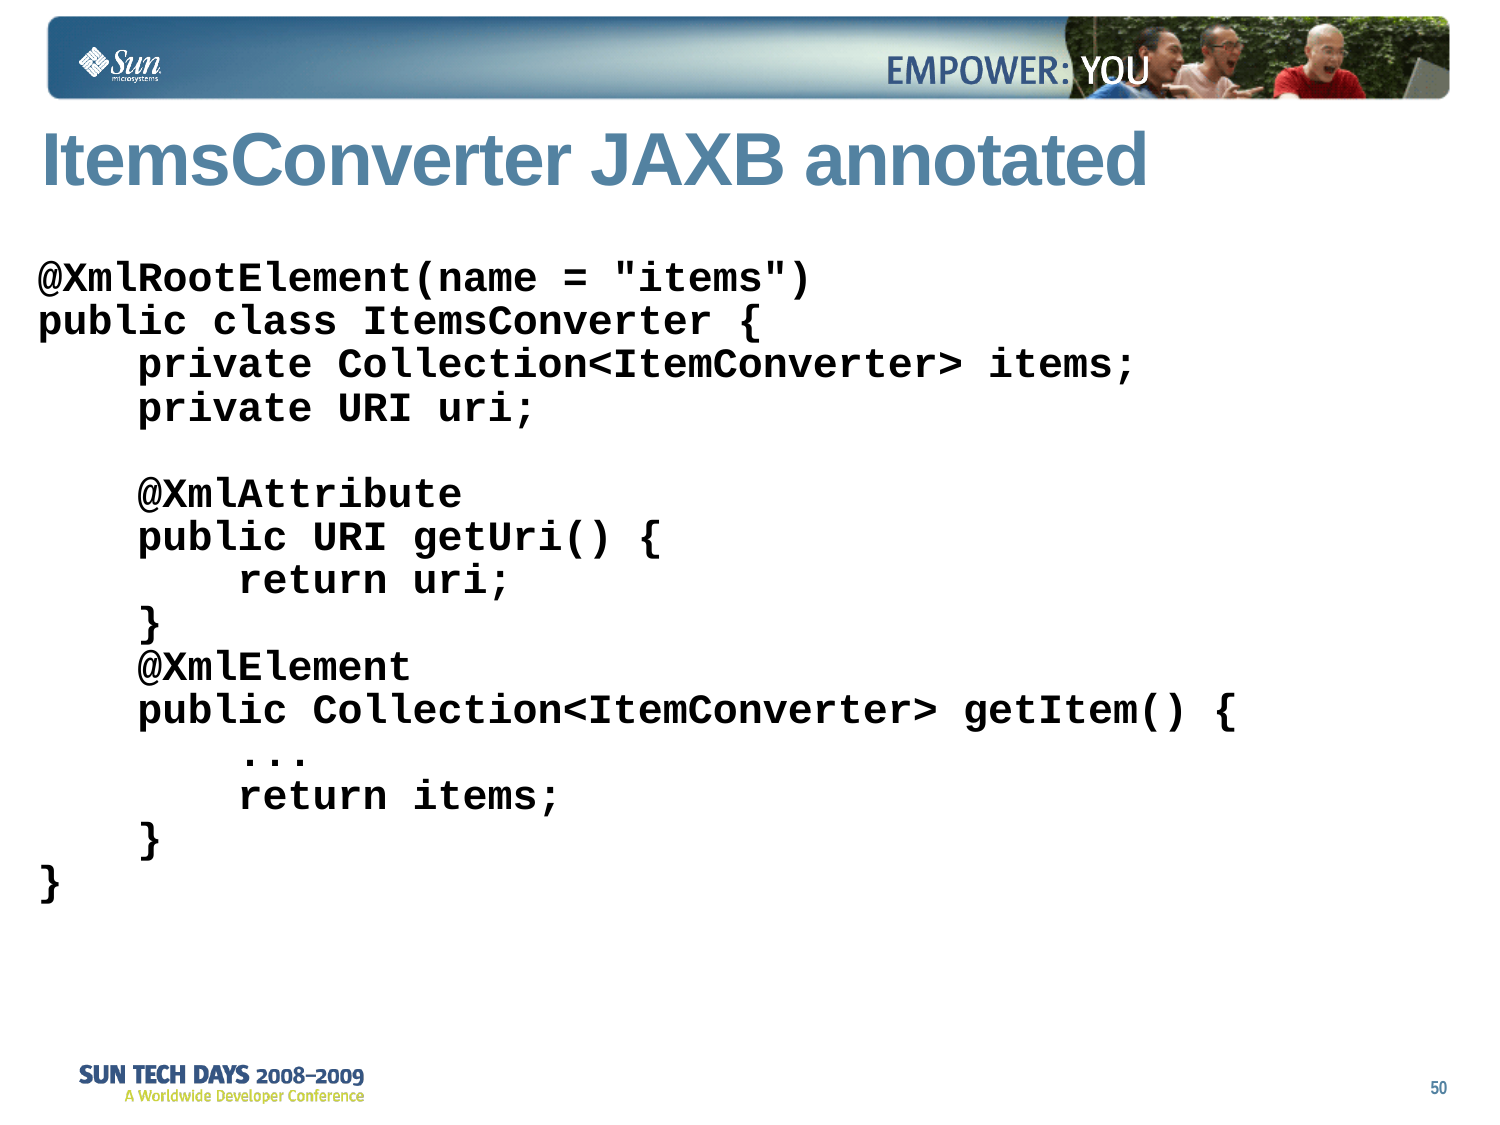

# ItemsConverter JAXB annotated
@XmlRootElement(name = "items")
public class ItemsConverter {
 private Collection<ItemConverter> items;
 private URI uri;
 @XmlAttribute
 public URI getUri() {
 return uri;
 }
 @XmlElement
 public Collection<ItemConverter> getItem() {
 ...
 return items;
 }
}